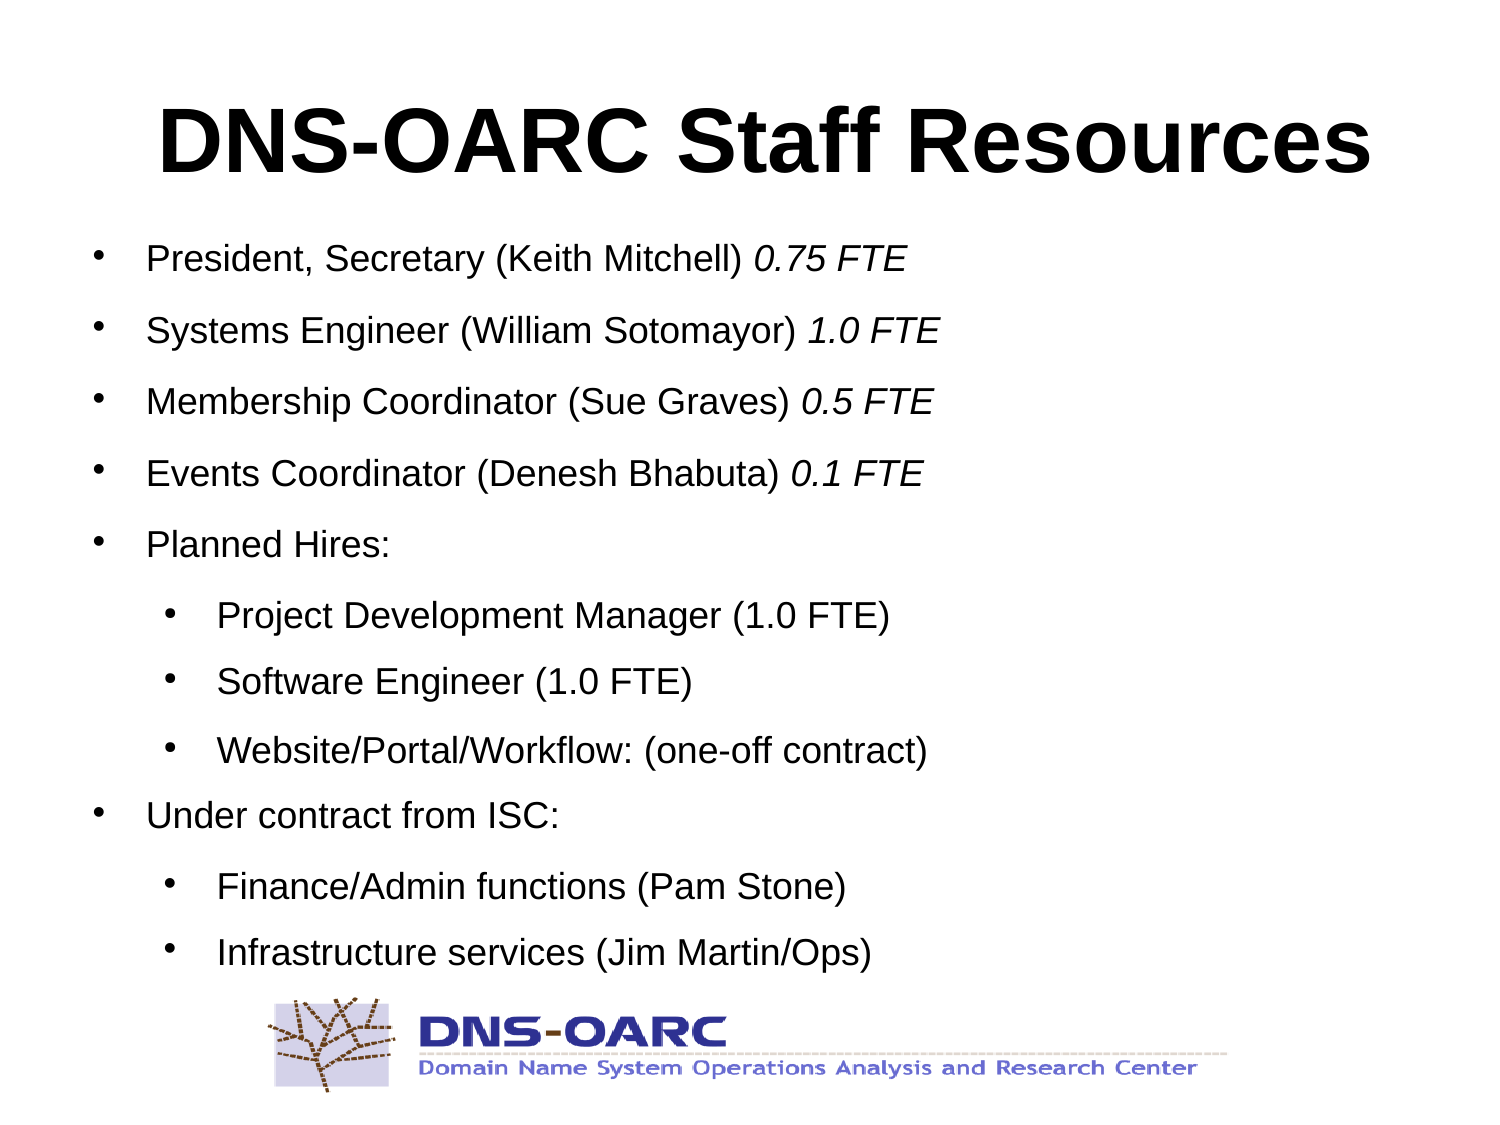

# DNS-OARC Staff Resources
President, Secretary (Keith Mitchell) 0.75 FTE
Systems Engineer (William Sotomayor) 1.0 FTE
Membership Coordinator (Sue Graves) 0.5 FTE
Events Coordinator (Denesh Bhabuta) 0.1 FTE
Planned Hires:
Project Development Manager (1.0 FTE)
Software Engineer (1.0 FTE)
Website/Portal/Workflow: (one-off contract)
Under contract from ISC:
Finance/Admin functions (Pam Stone)
Infrastructure services (Jim Martin/Ops)